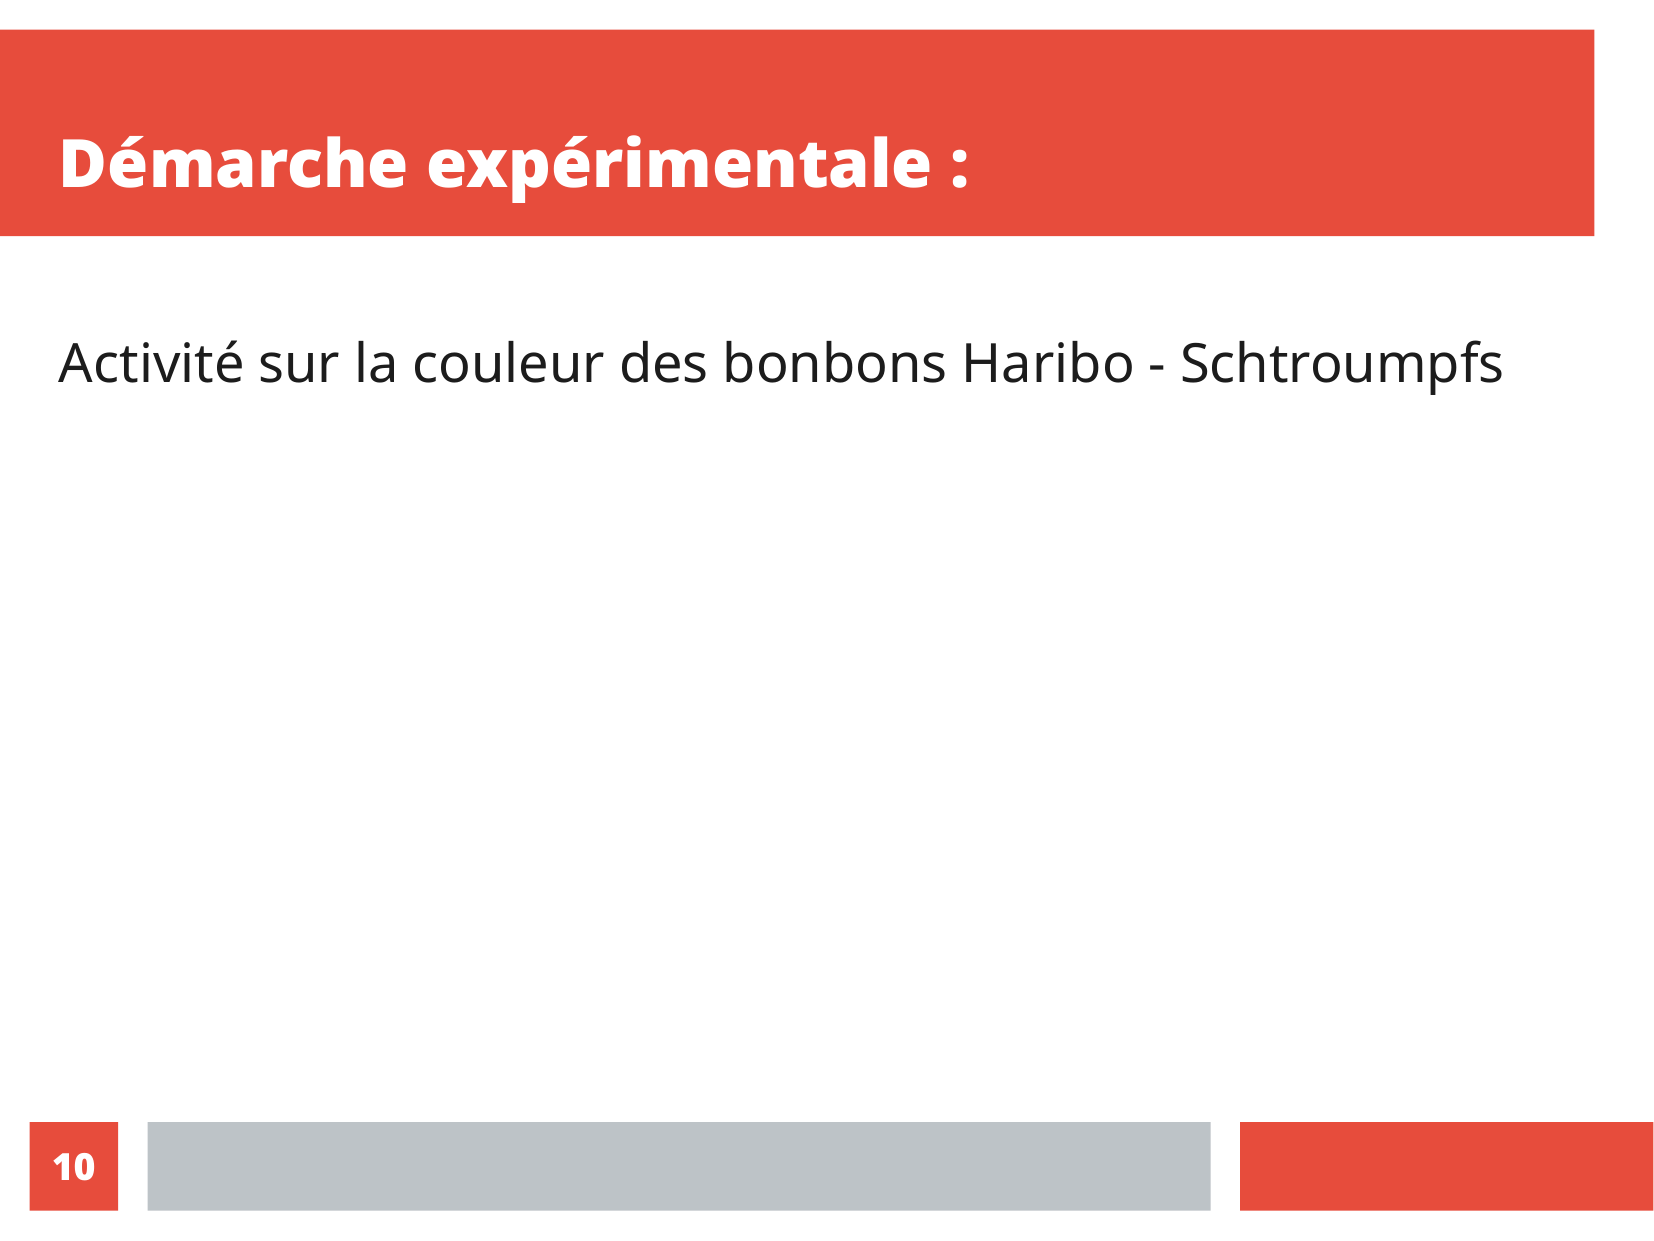

# Démarche expérimentale :
Activité sur la couleur des bonbons Haribo - Schtroumpfs
10